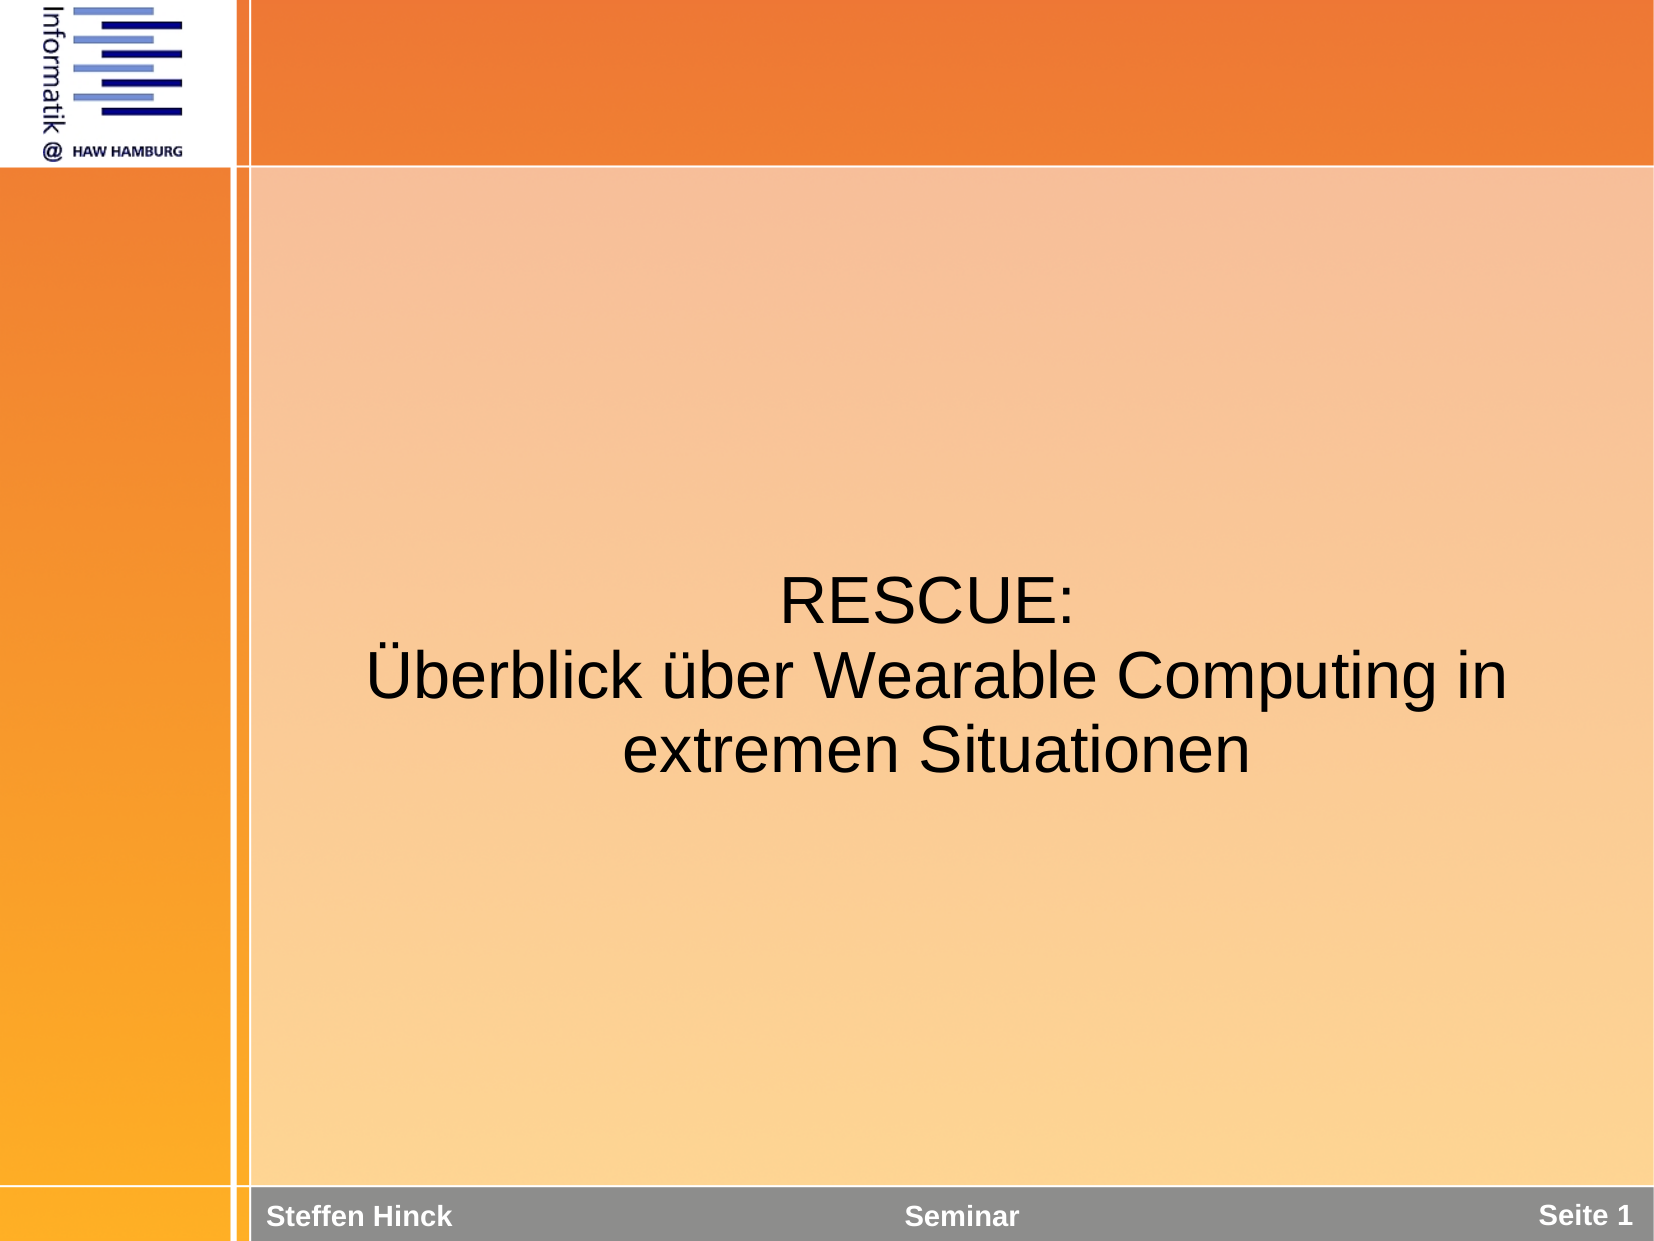

#
RESCUE:
Überblick über Wearable Computing in extremen Situationen